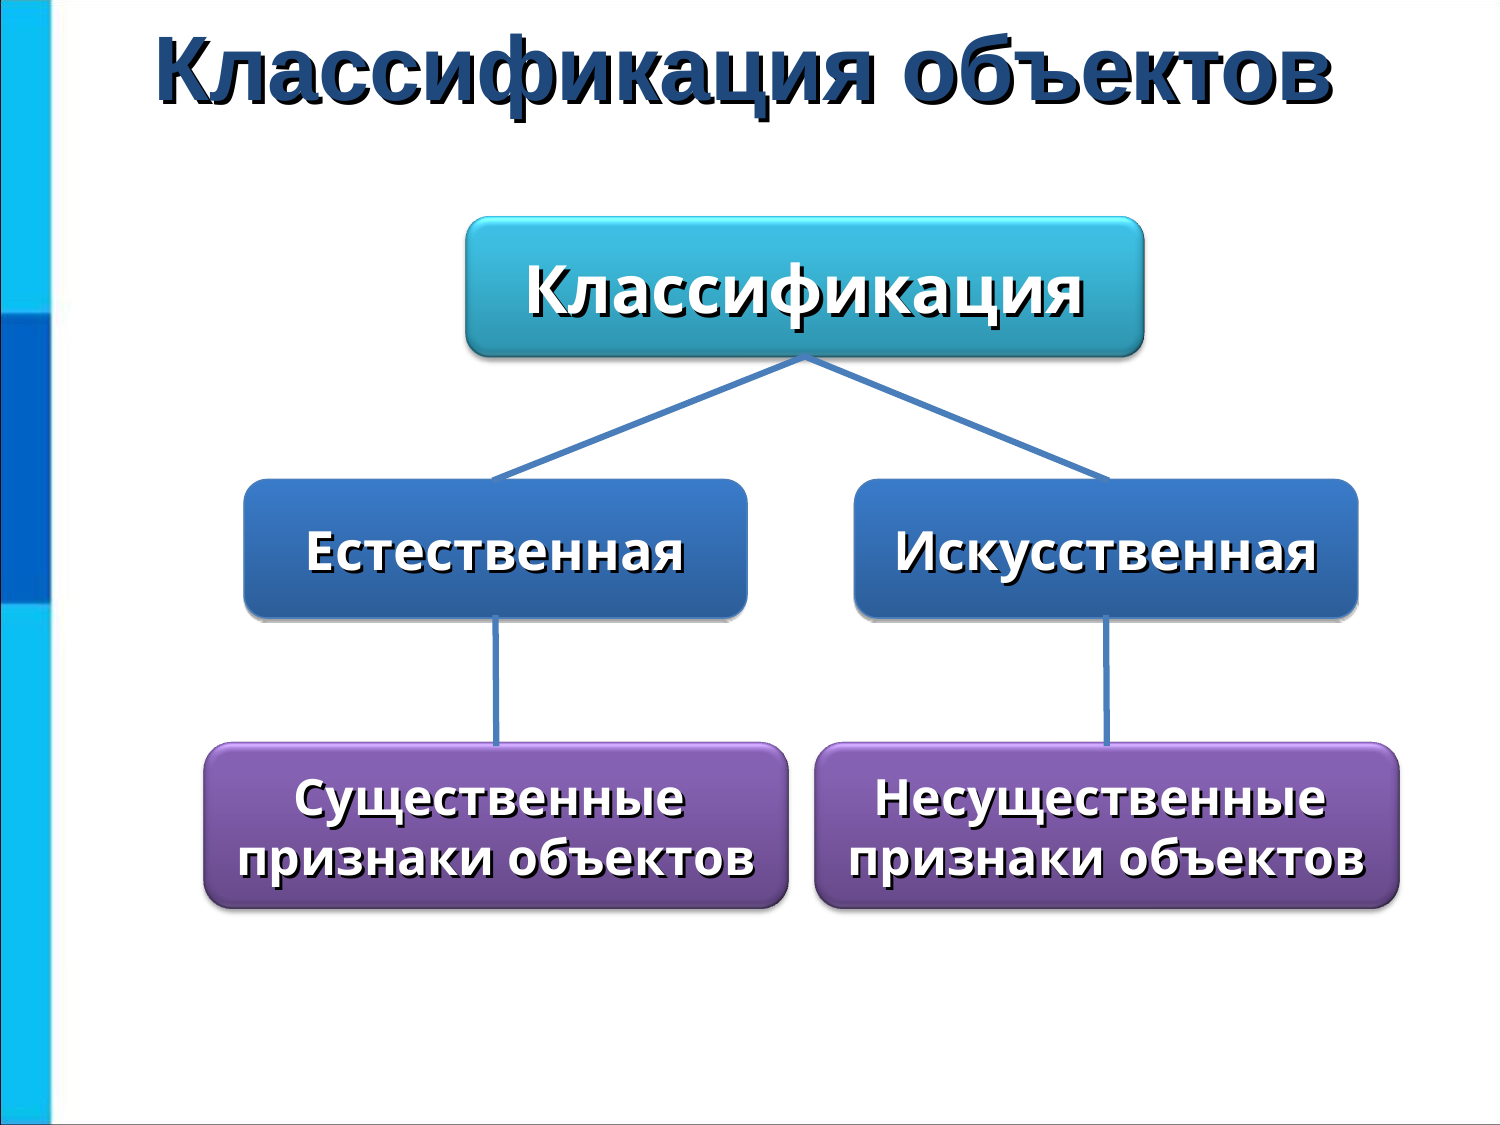

# Классификация объектов
Классификация
Естественная
Искусственная
Существенные
признаки объектов
Несущественные
признаки объектов